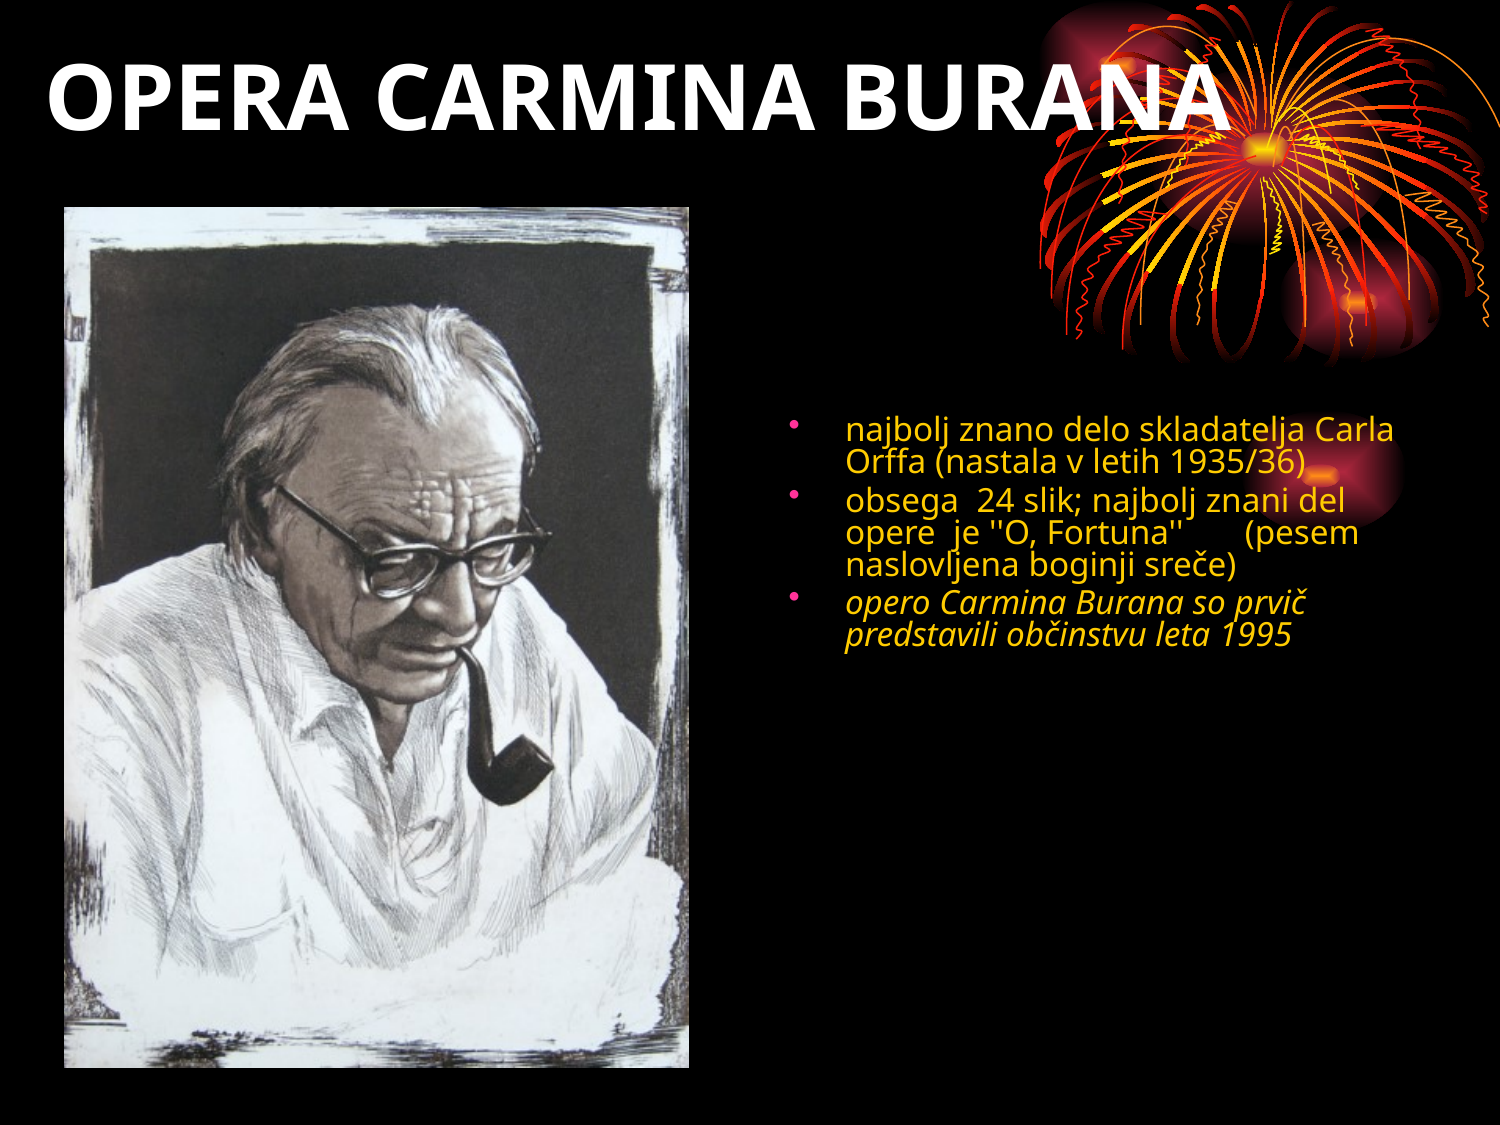

# OPERA CARMINA BURANA
najbolj znano delo skladatelja Carla Orffa (nastala v letih 1935/36)
obsega 24 slik; najbolj znani del opere je ''O, Fortuna'' (pesem naslovljena boginji sreče)
opero Carmina Burana so prvič predstavili občinstvu leta 1995